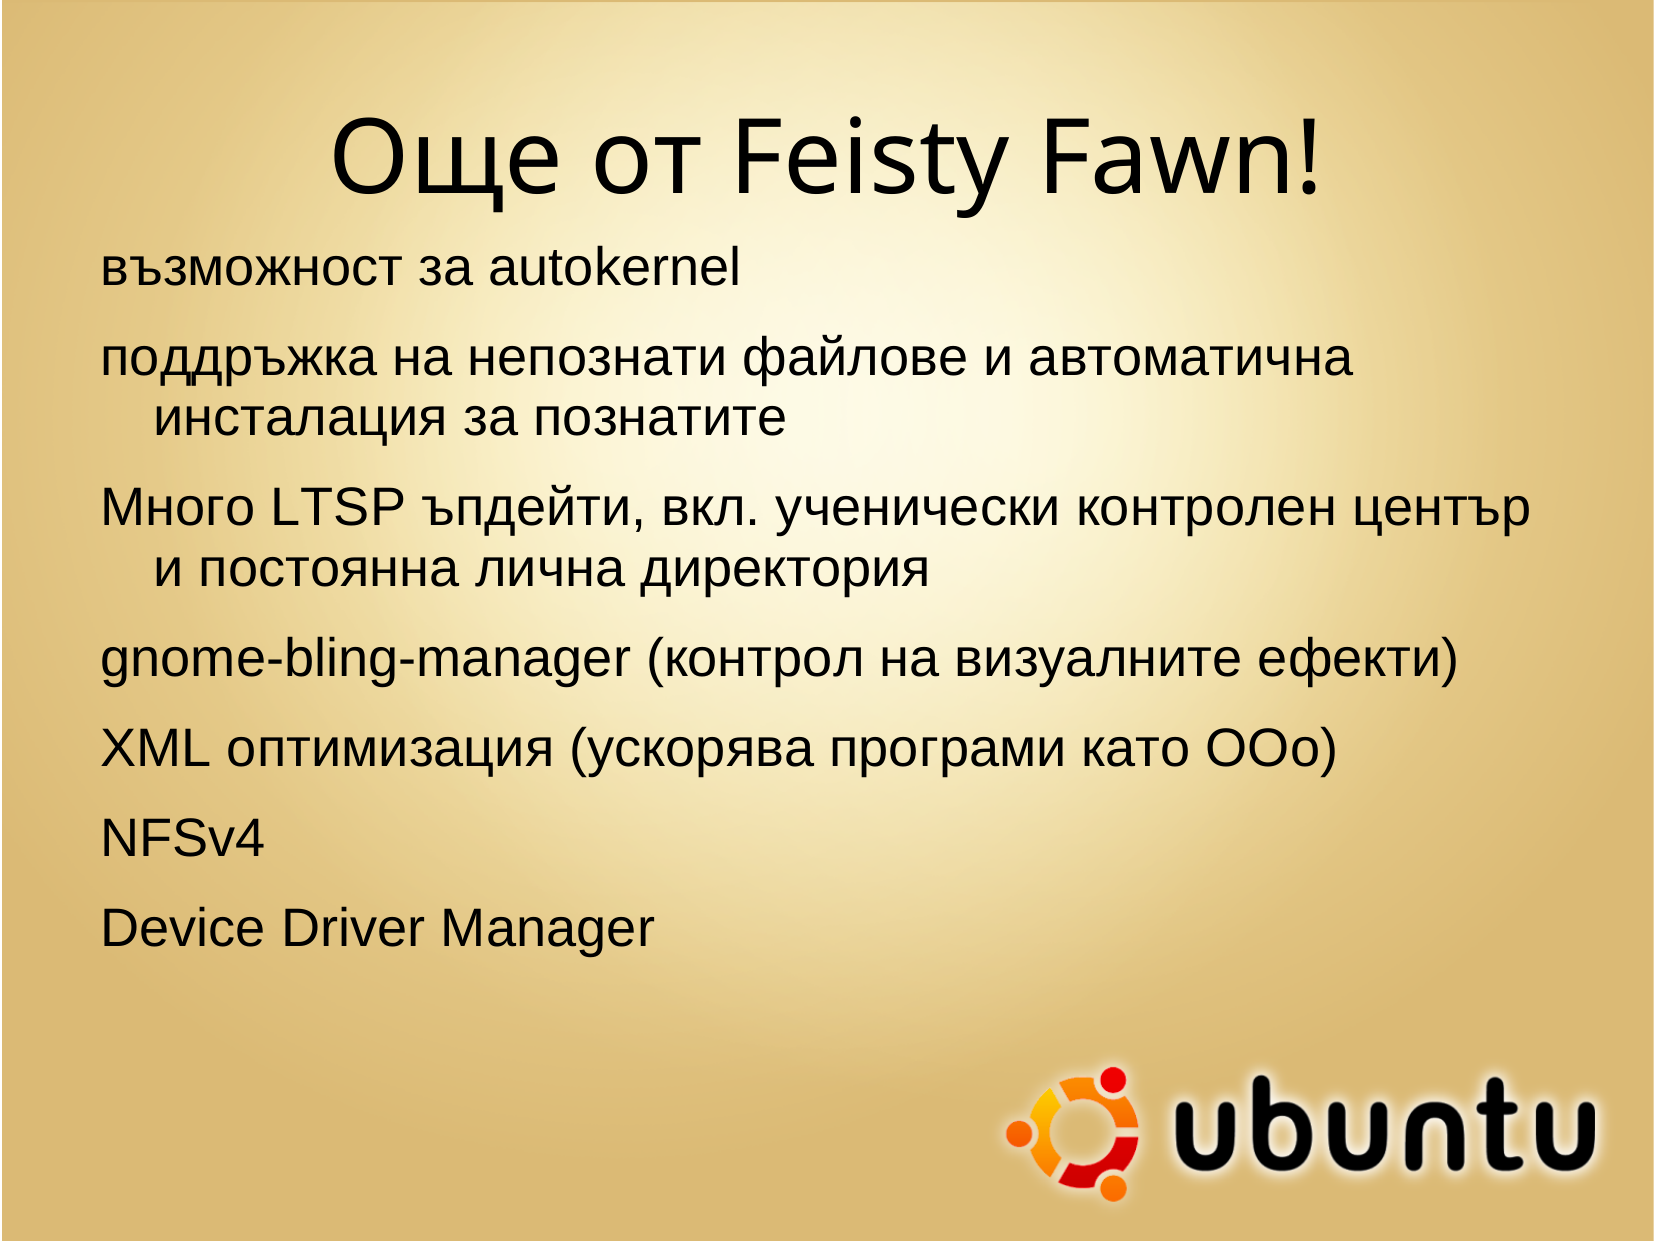

# Още от Feisty Fawn!
възможност за autokernel
поддръжка на непознати файлове и автоматична инсталация за познатите
Много LTSP ъпдейти, вкл. ученически контролен център и постоянна лична директория
gnome-bling-manager (контрол на визуалните ефекти)
XML оптимизация (ускорява програми като OOo)
NFSv4
Device Driver Manager